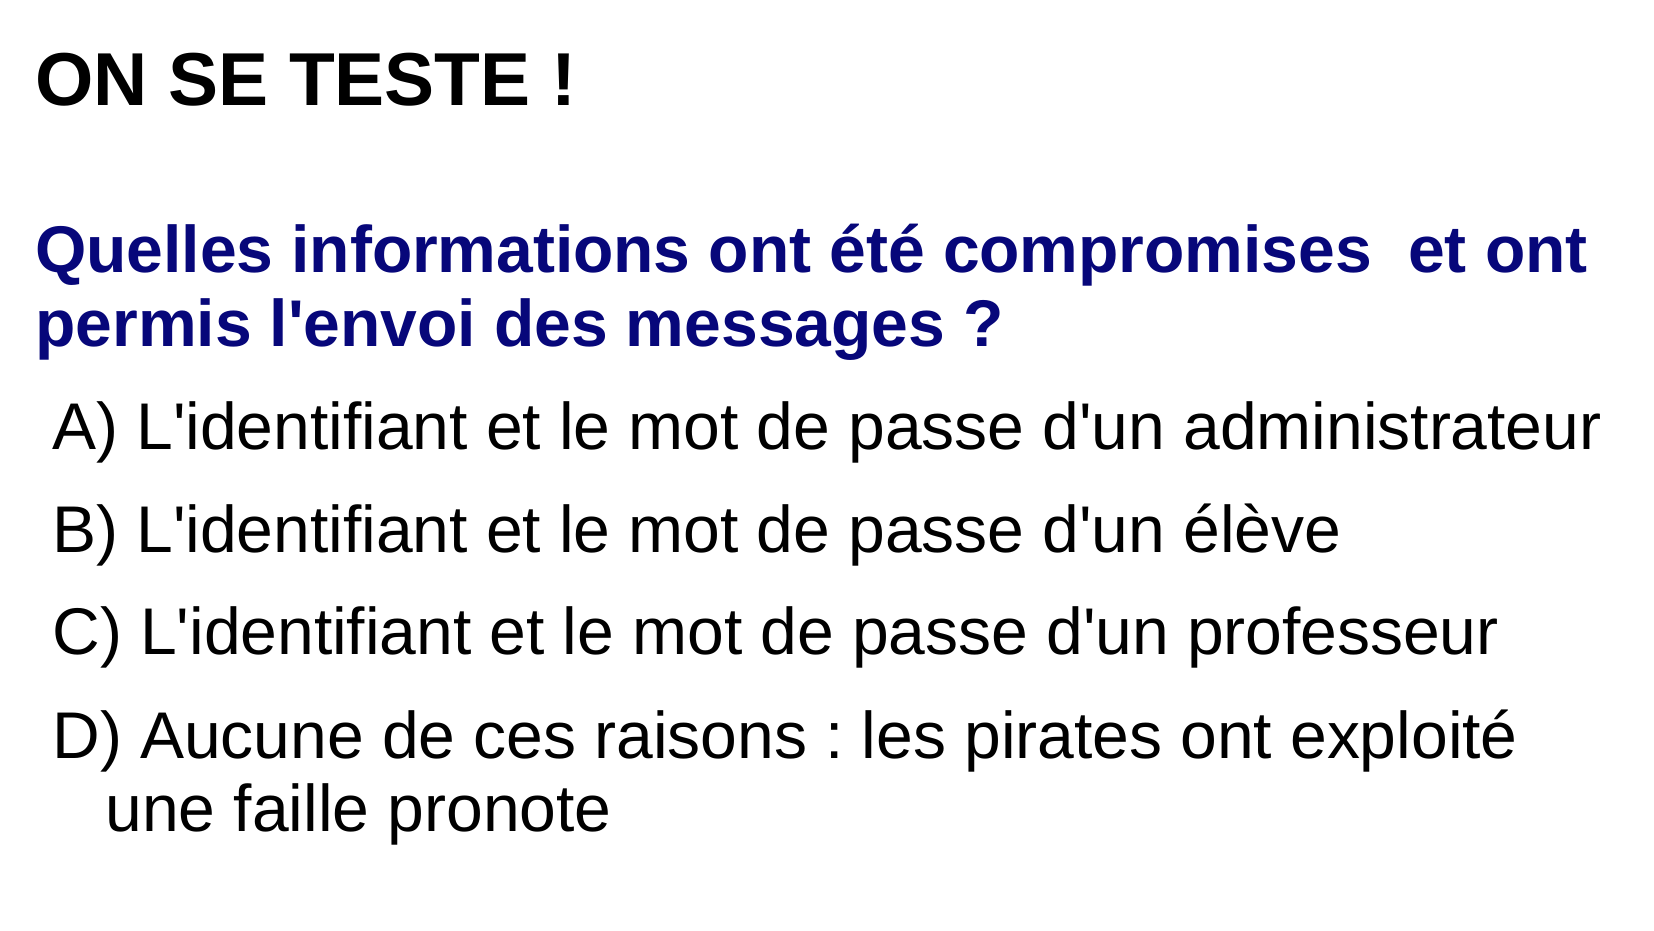

# On se teste !
Quelles informations ont été compromises et ont permis l'envoi des messages ?
 L'identifiant et le mot de passe d'un administrateur
 L'identifiant et le mot de passe d'un élève
 L'identifiant et le mot de passe d'un professeur
 Aucune de ces raisons : les pirates ont exploité une faille pronote